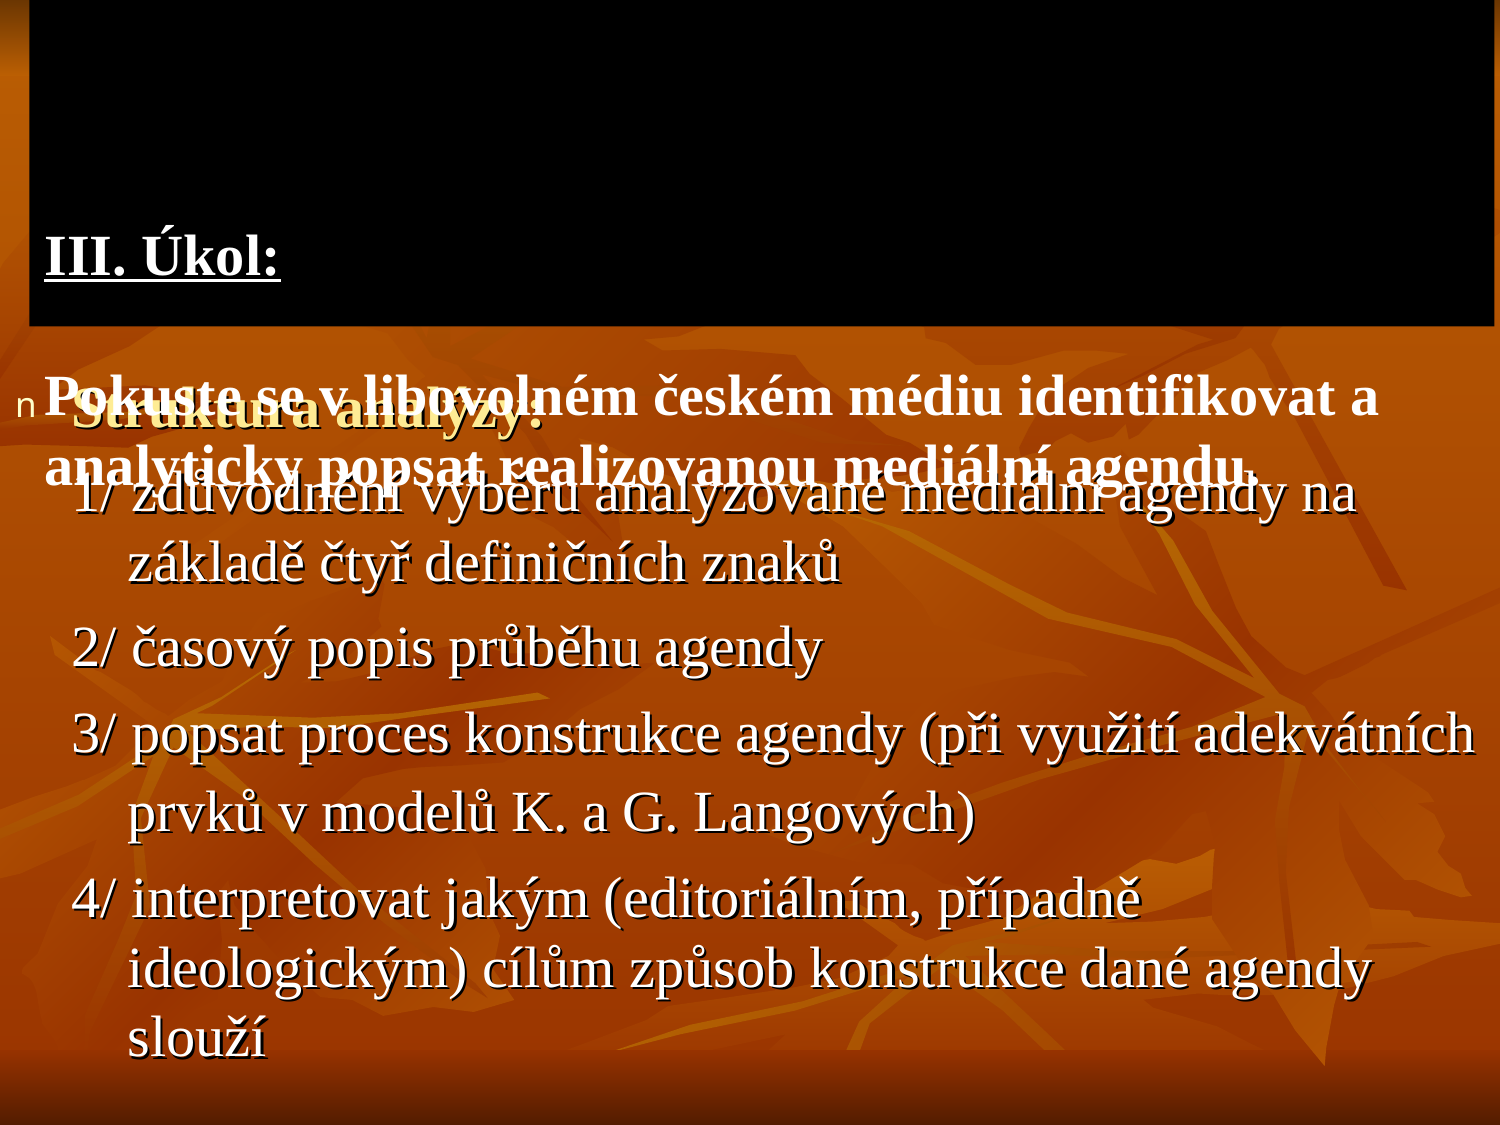

III. Úkol:
Pokuste se v libovolném českém médiu identifikovat a analyticky popsat realizovanou mediální agendu.
# Struktura analýzy:
1/ zdůvodnění výběru analyzované mediální agendy na základě čtyř definičních znaků
2/ časový popis průběhu agendy
3/ popsat proces konstrukce agendy (při využití adekvátních prvků v modelů K. a G. Langových)
4/ interpretovat jakým (editoriálním, případně ideologickým) cílům způsob konstrukce dané agendy slouží